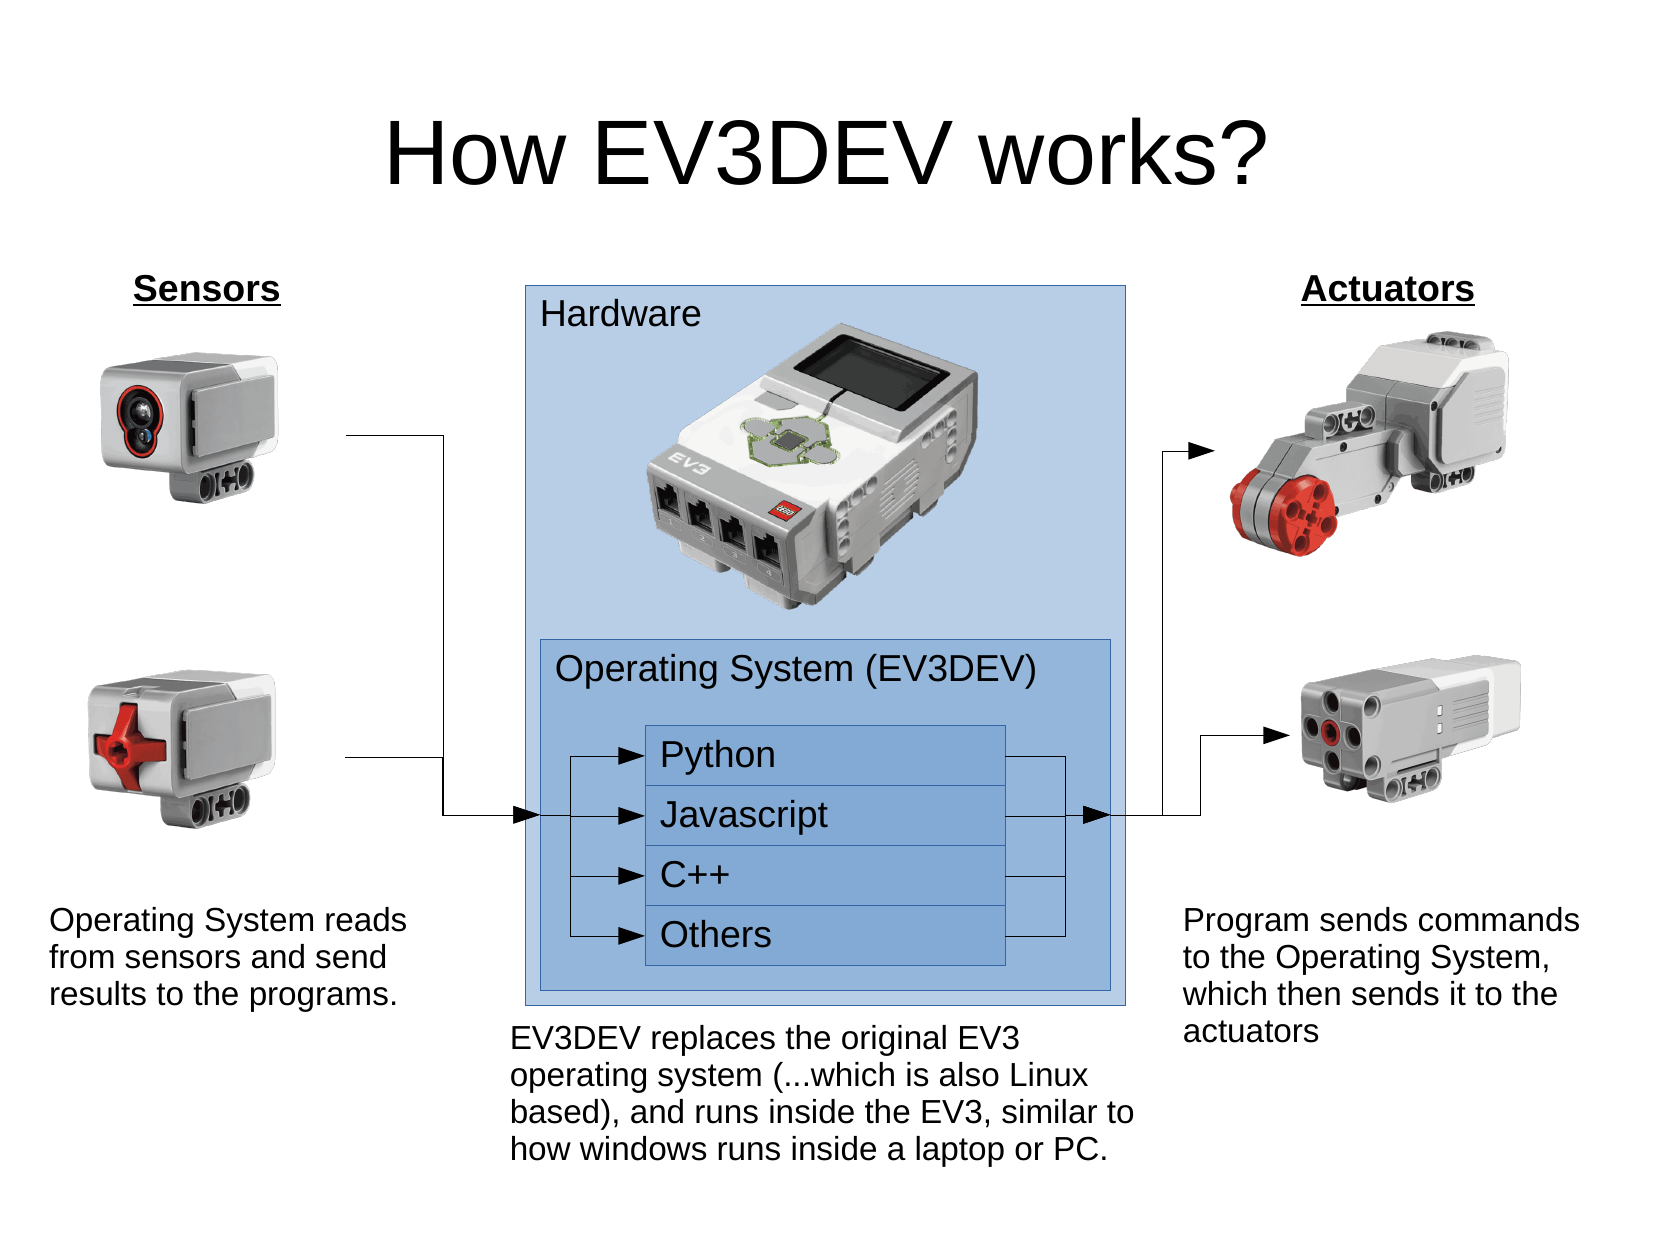

# How EV3DEV works?
Sensors
Actuators
Hardware
Operating System (EV3DEV)
Python
Javascript
C++
Operating System reads from sensors and send results to the programs.
Program sends commands to the Operating System, which then sends it to the actuators
Others
EV3DEV replaces the original EV3 operating system (...which is also Linux based), and runs inside the EV3, similar to how windows runs inside a laptop or PC.